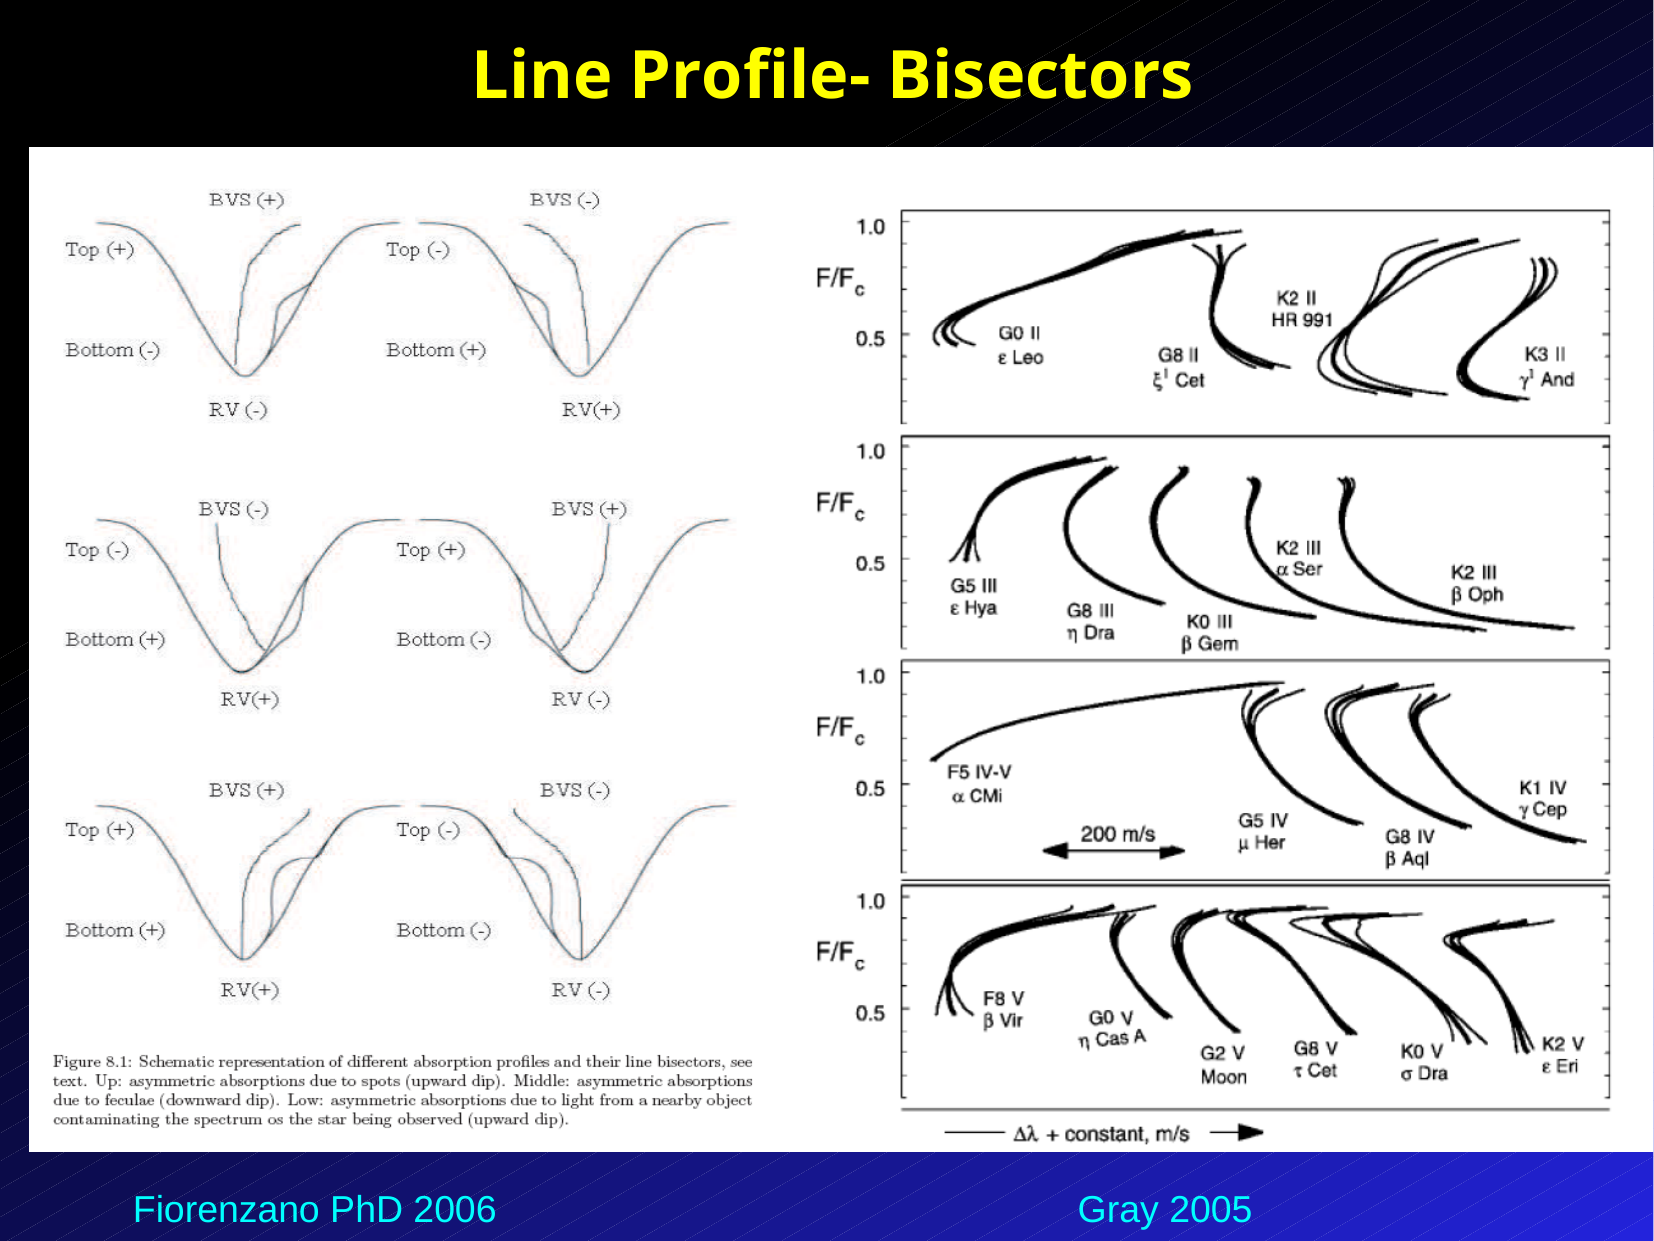

# Line Profile- Bisectors
Fiorenzano PhD 2006
Gray 2005